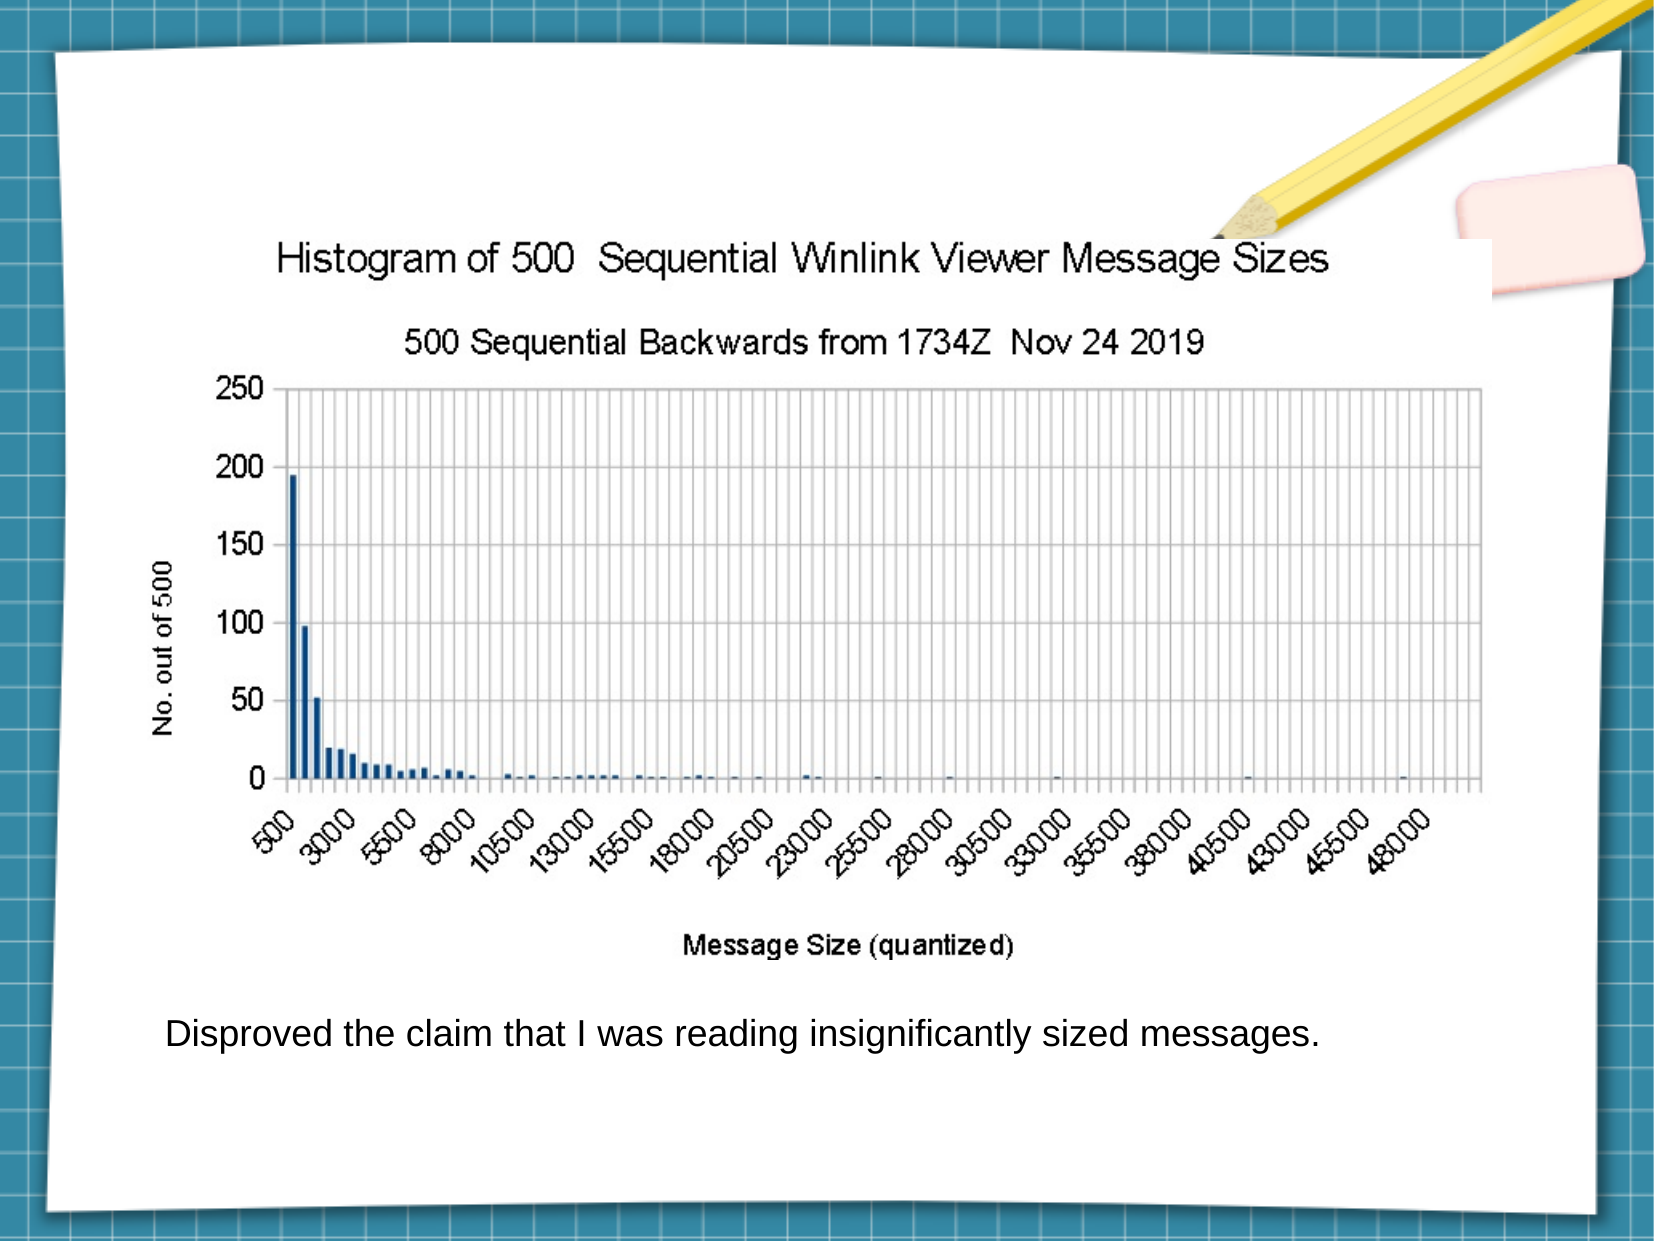

#
Disproved the claim that I was reading insignificantly sized messages.